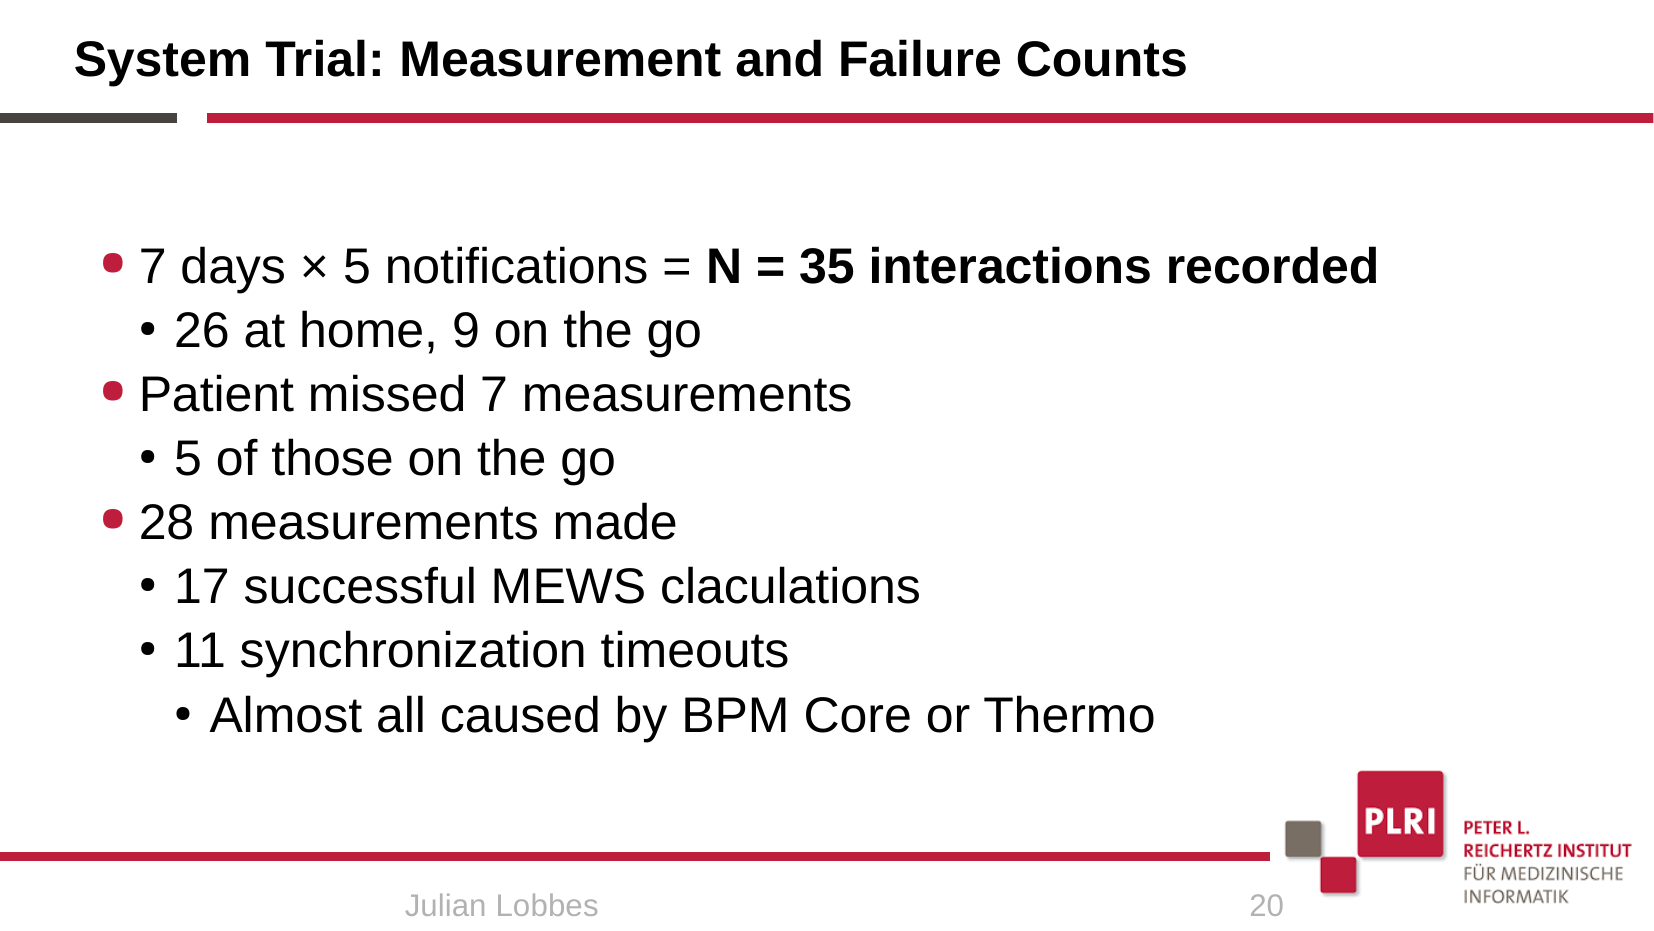

System Trial: Measurement and Failure Counts
7 days × 5 notifications = N = 35 interactions recorded
26 at home, 9 on the go
Patient missed 7 measurements
5 of those on the go
28 measurements made
17 successful MEWS claculations
11 synchronization timeouts
Almost all caused by BPM Core or Thermo
Julian Lobbes